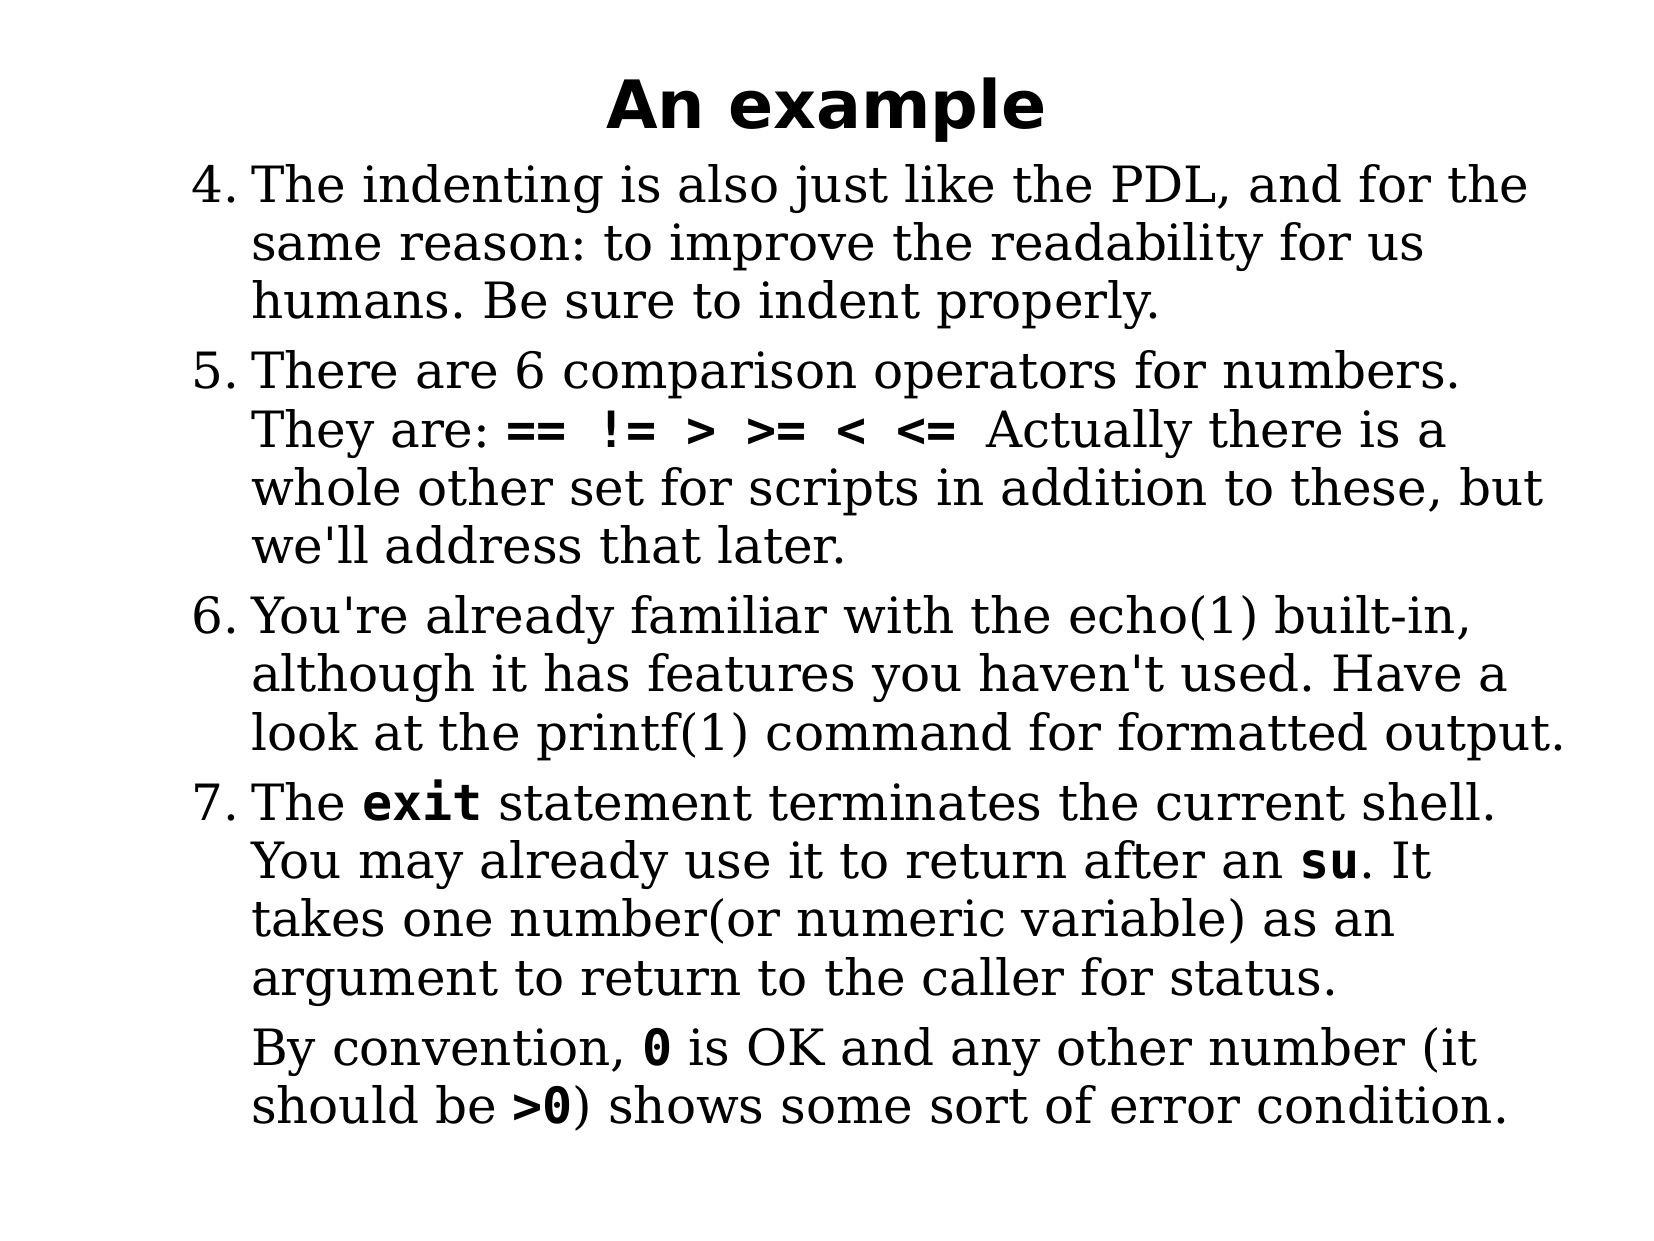

An example
The indenting is also just like the PDL, and for the same reason: to improve the readability for us humans. Be sure to indent properly.
There are 6 comparison operators for numbers. They are: == != > >= < <= Actually there is a whole other set for scripts in addition to these, but we'll address that later.
You're already familiar with the echo(1) built-in, although it has features you haven't used. Have a look at the printf(1) command for formatted output.
The exit statement terminates the current shell. You may already use it to return after an su. It takes one number(or numeric variable) as an argument to return to the caller for status.
By convention, 0 is OK and any other number (it should be >0) shows some sort of error condition.